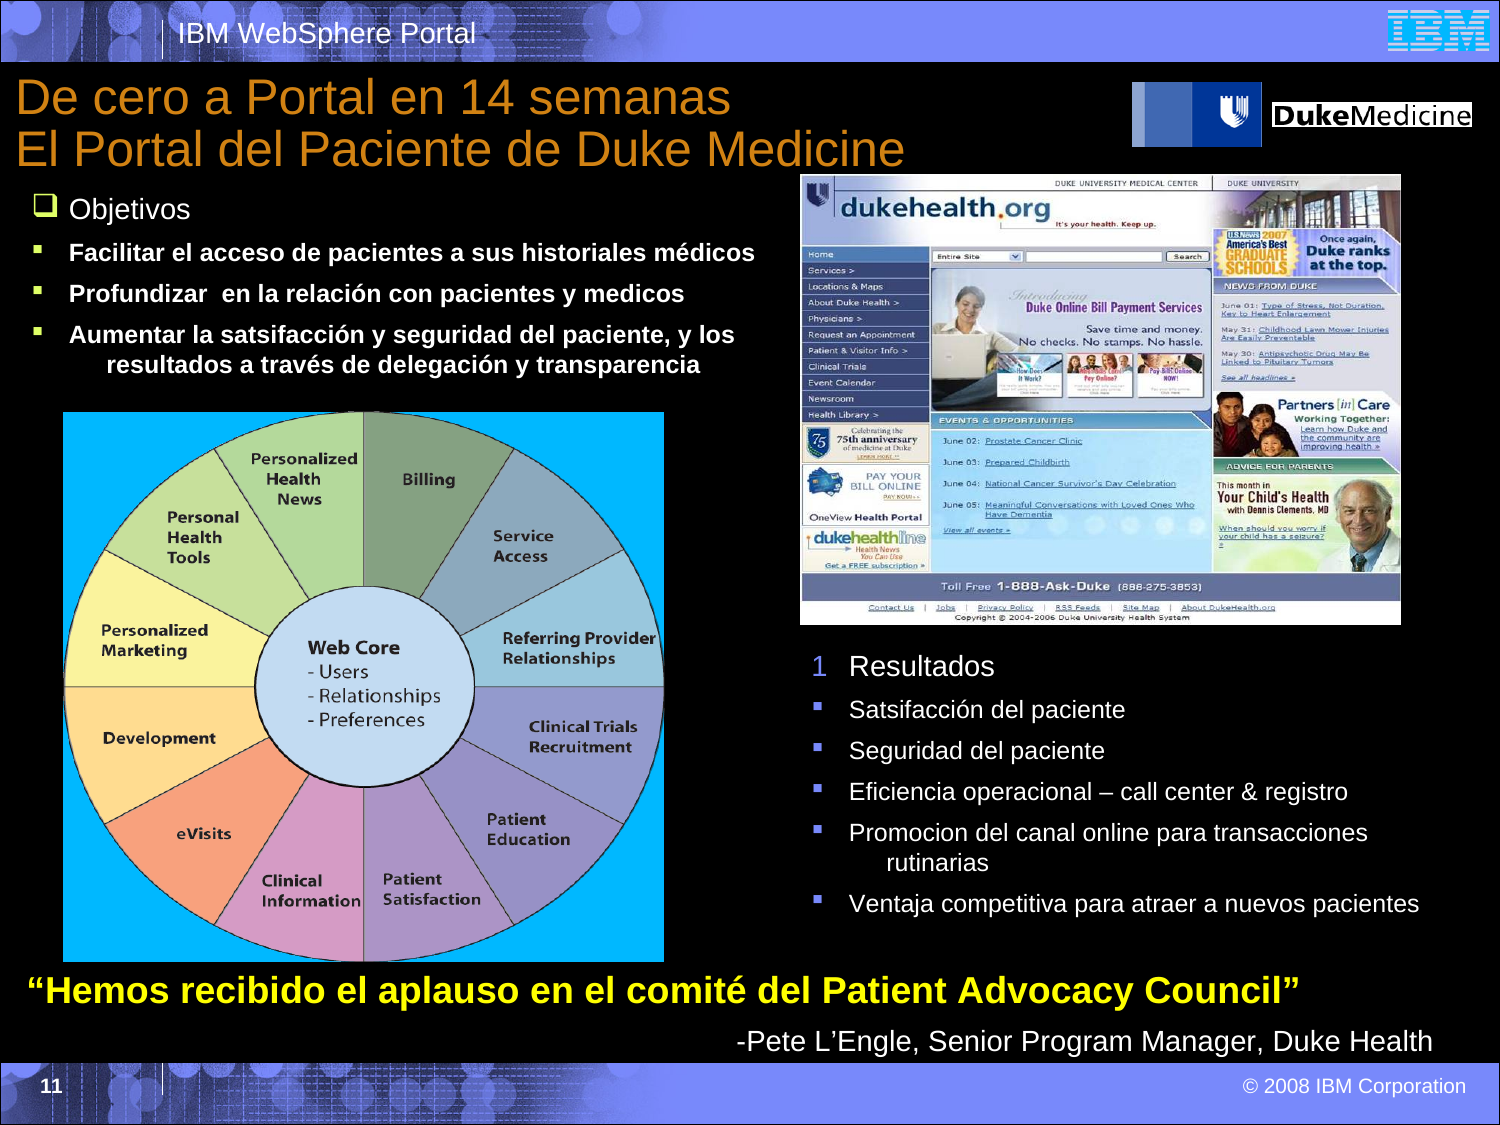

De cero a Portal en 14 semanas
El Portal del Paciente de Duke Medicine
# Objetivos
Facilitar el acceso de pacientes a sus historiales médicos
Profundizar en la relación con pacientes y medicos
Aumentar la satsifacción y seguridad del paciente, y los resultados a través de delegación y transparencia
Resultados
Satsifacción del paciente
Seguridad del paciente
Eficiencia operacional – call center & registro
Promocion del canal online para transacciones rutinarias
Ventaja competitiva para atraer a nuevos pacientes
“Hemos recibido el aplauso en el comité del Patient Advocacy Council”
-Pete L’Engle, Senior Program Manager, Duke Health
11